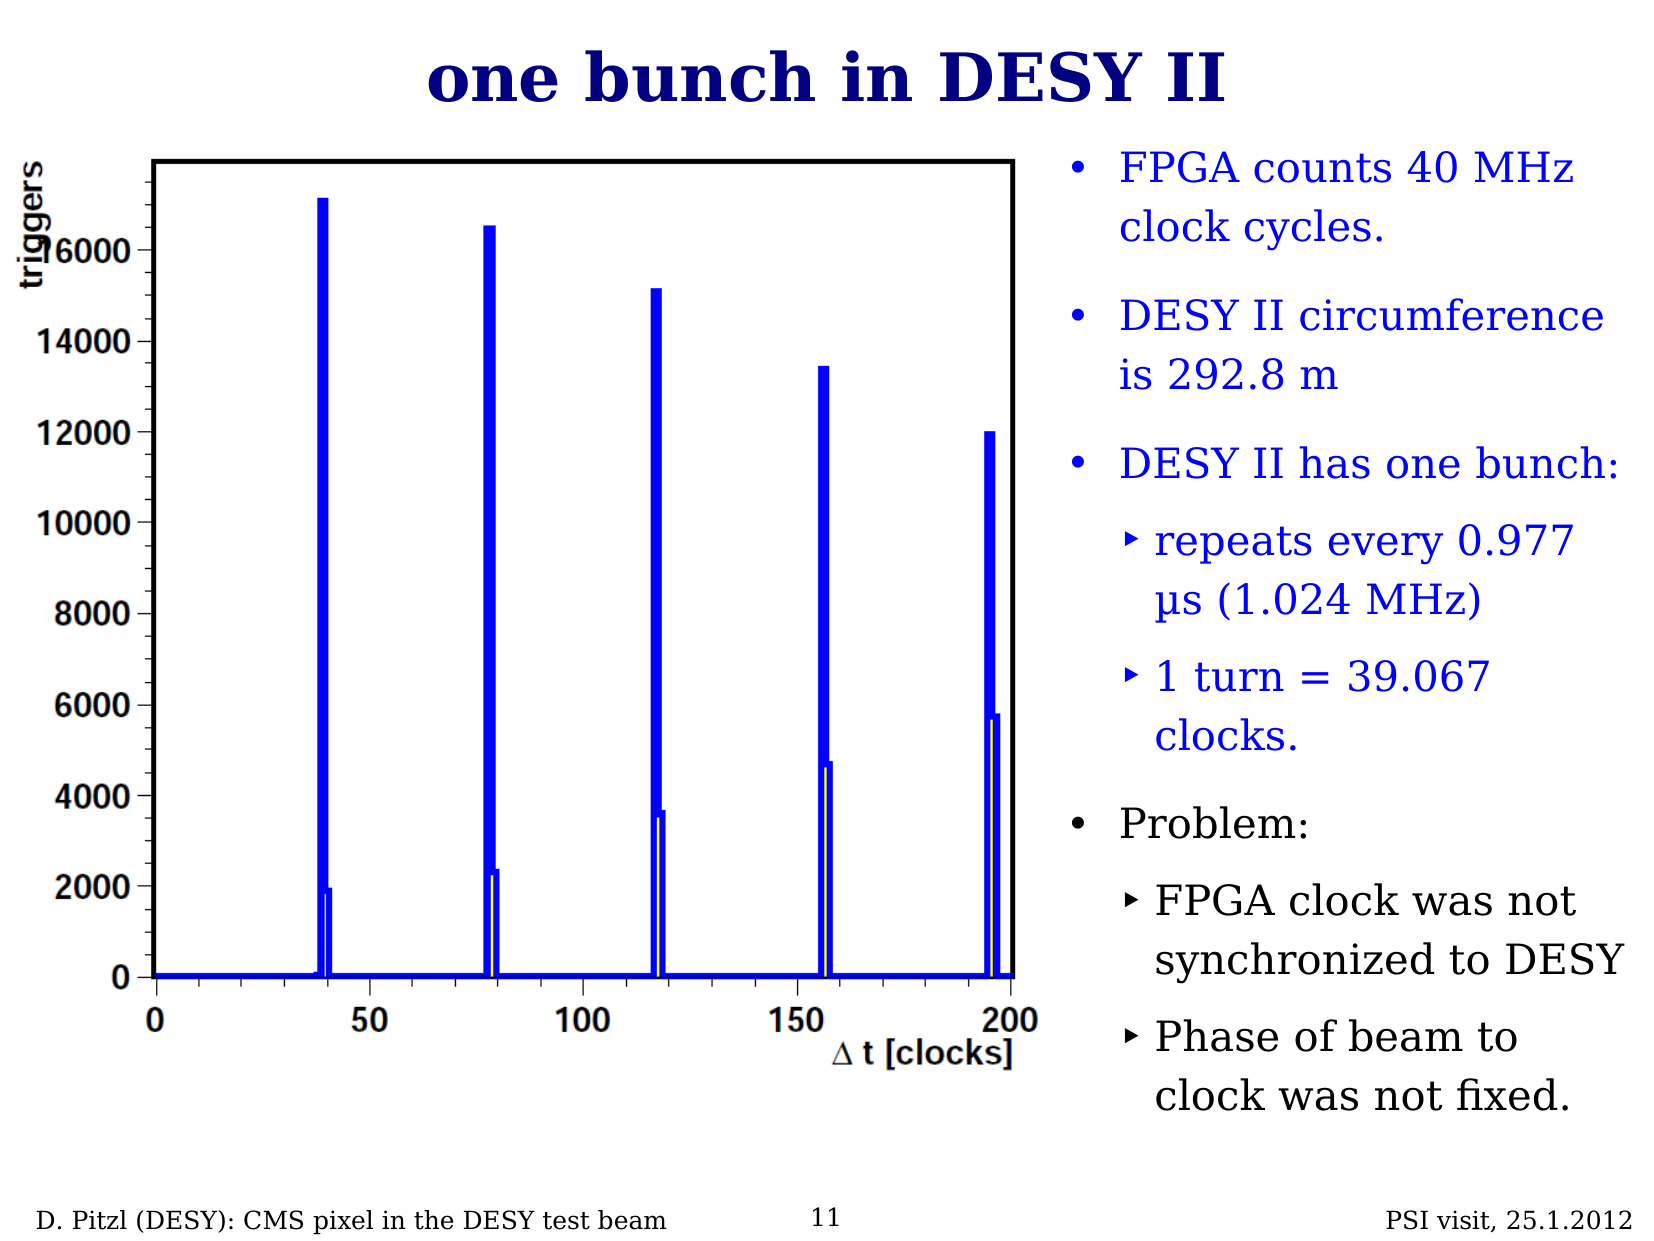

# one bunch in DESY II
FPGA counts 40 MHz clock cycles.
DESY II circumference is 292.8 m
DESY II has one bunch:
repeats every 0.977 µs (1.024 MHz)
1 turn = 39.067 clocks.
Problem:
FPGA clock was not synchronized to DESY
Phase of beam to clock was not fixed.